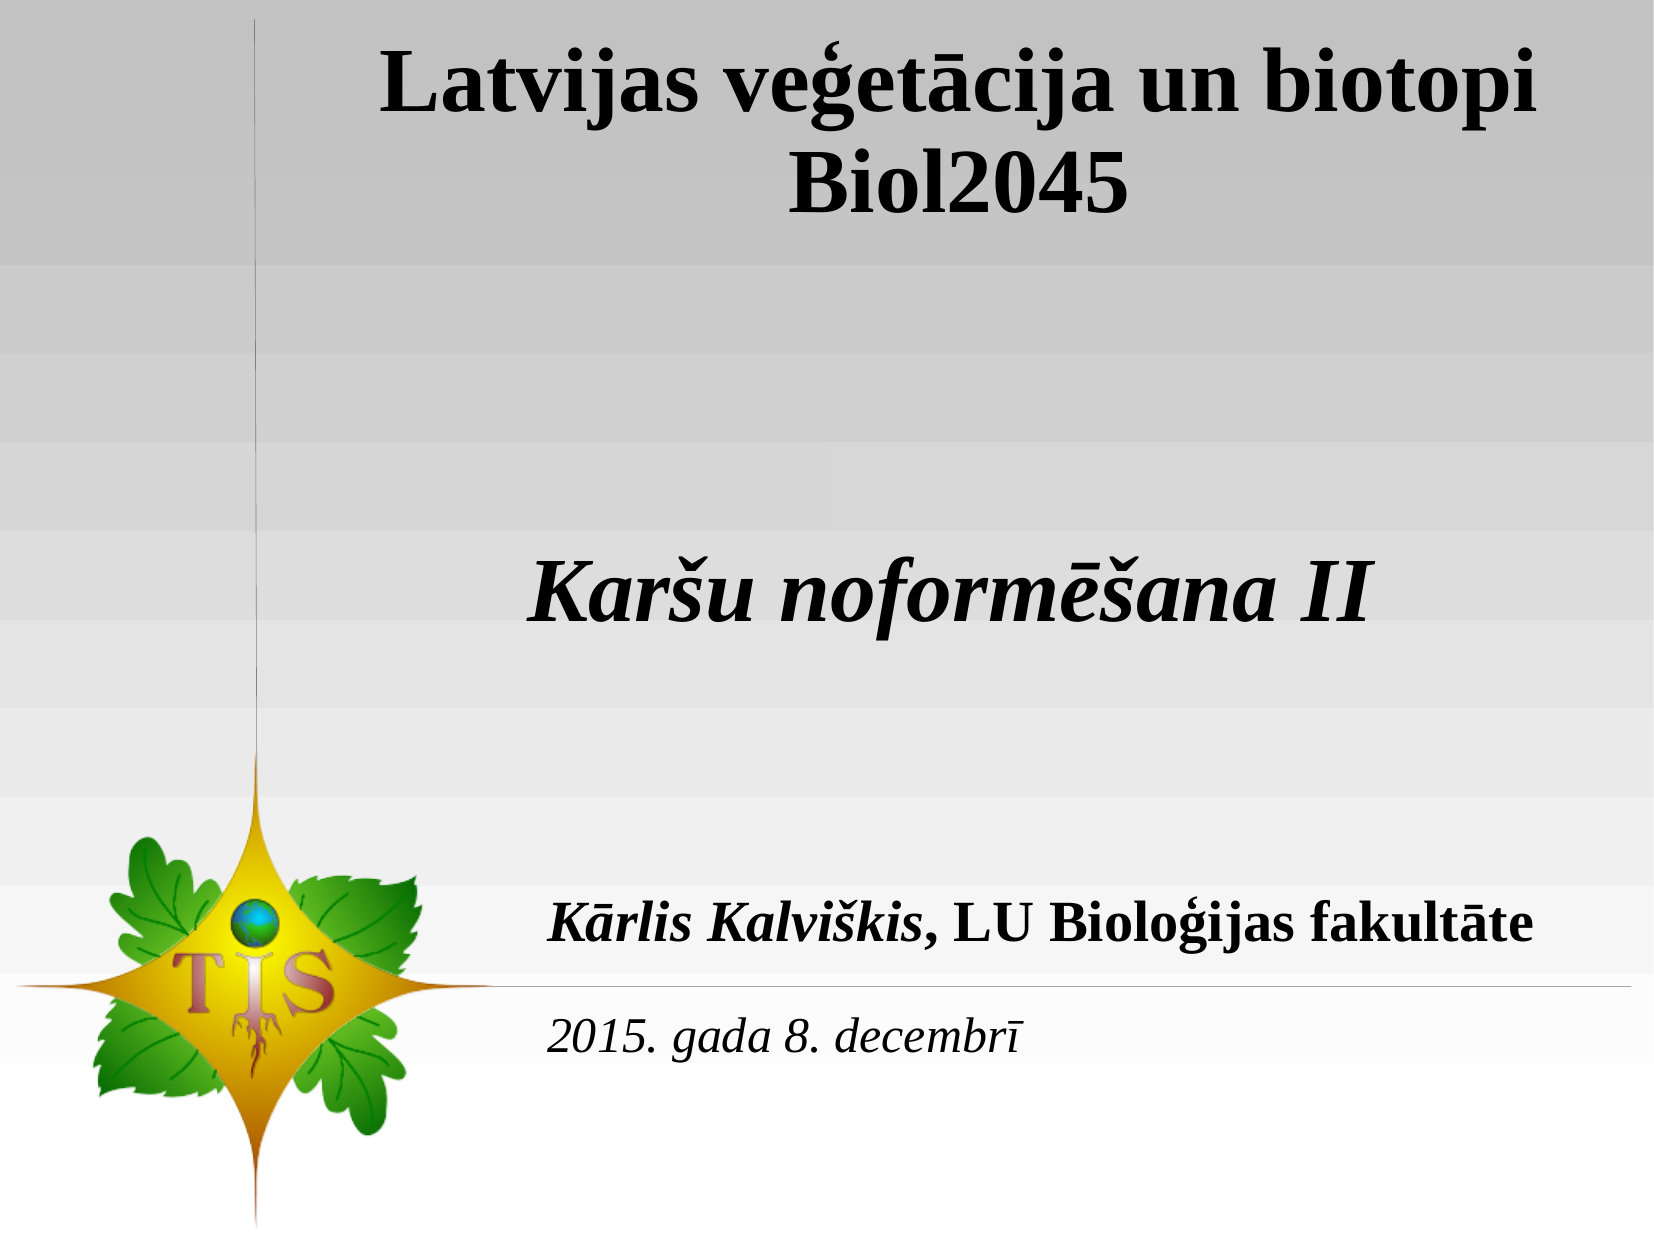

# Karšu noformēšana II
2015. gada 8. decembrī